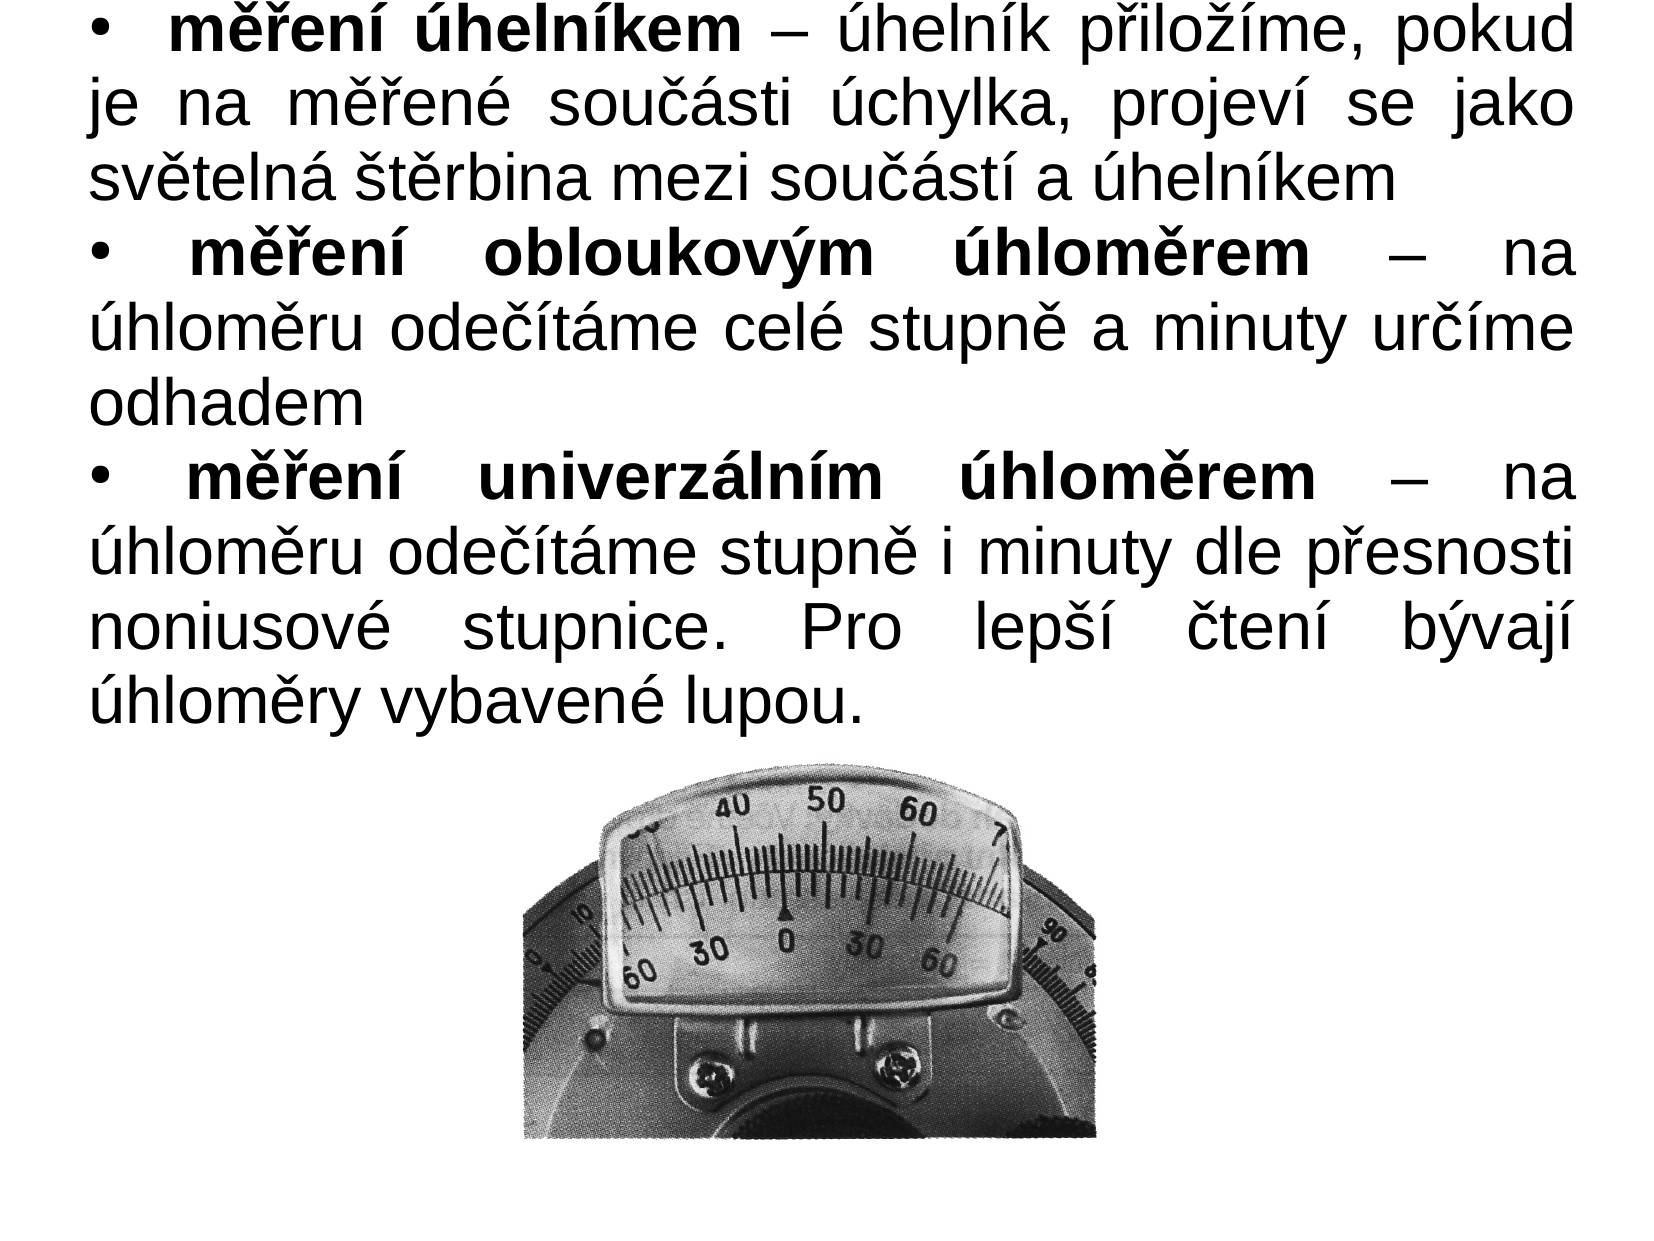

# měření úhelníkem – úhelník přiložíme, pokud je na měřené součásti úchylka, projeví se jako světelná štěrbina mezi součástí a úhelníkem
 měření obloukovým úhloměrem – na úhloměru odečítáme celé stupně a minuty určíme odhadem
 měření univerzálním úhloměrem – na úhloměru odečítáme stupně i minuty dle přesnosti noniusové stupnice. Pro lepší čtení bývají úhloměry vybavené lupou.